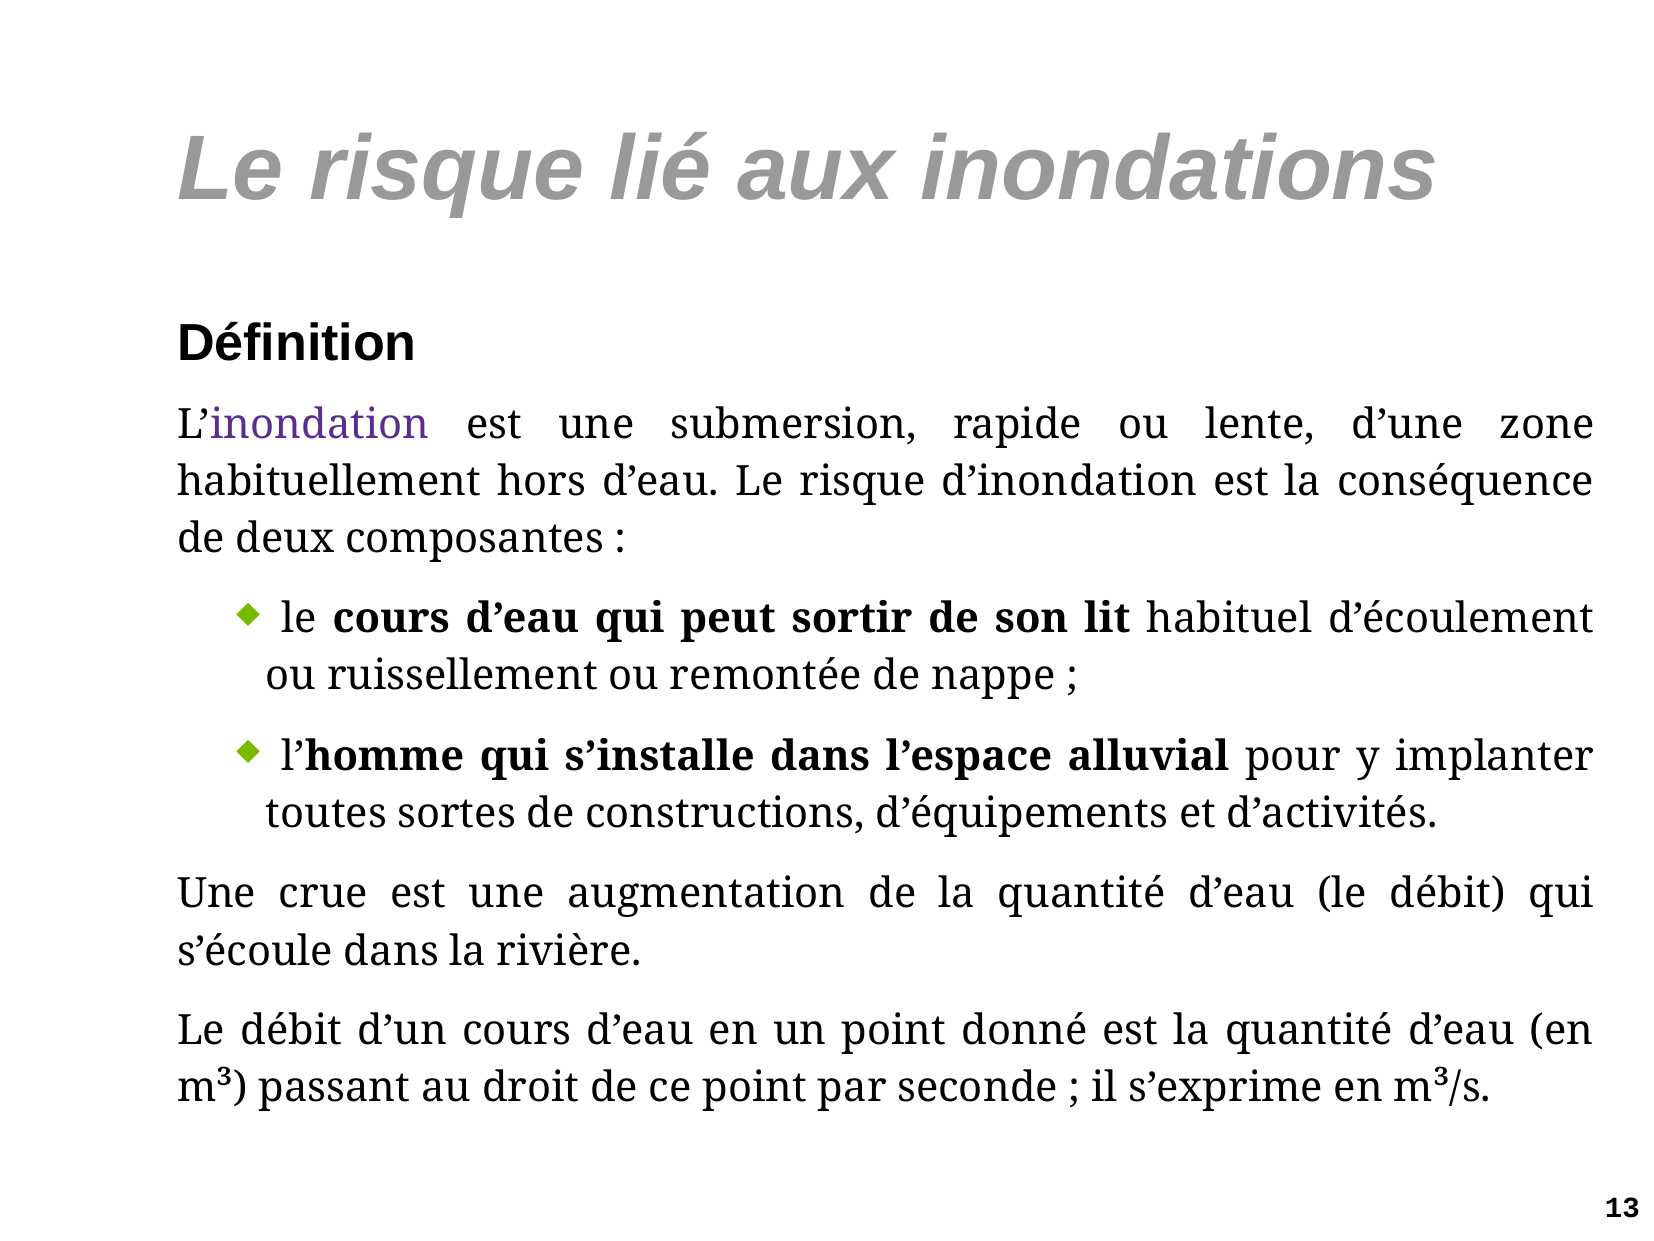

# Le risque lié aux inondations
Définition
L’inondation est une submersion, rapide ou lente, d’une zone habituellement hors d’eau. Le risque d’inondation est la conséquence de deux composantes :
 le cours d’eau qui peut sortir de son lit habituel d’écoulement ou ruissellement ou remontée de nappe ;
 l’homme qui s’installe dans l’espace alluvial pour y implanter toutes sortes de constructions, d’équipements et d’activités.
Une crue est une augmentation de la quantité d’eau (le débit) qui s’écoule dans la rivière.
Le débit d’un cours d’eau en un point donné est la quantité d’eau (en m³) passant au droit de ce point par seconde ; il s’exprime en m³/s.